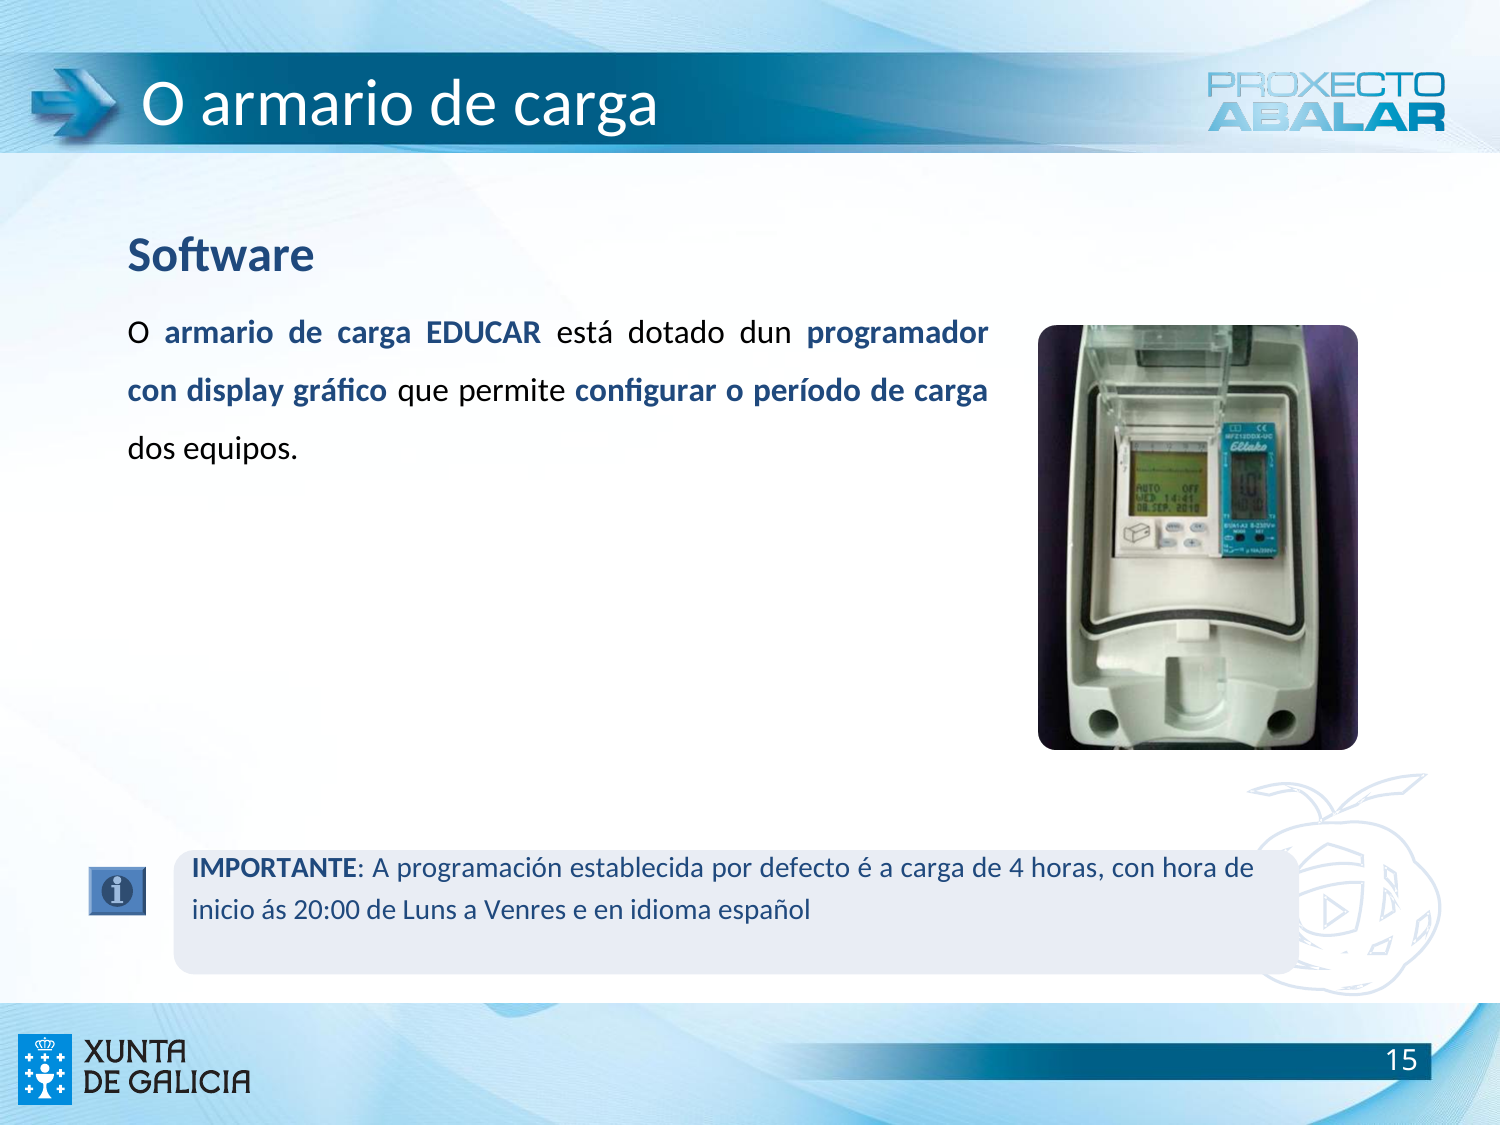

O armario de carga
Software
O armario de carga EDUCAR está dotado dun programador con display gráfico que permite configurar o período de carga dos equipos.
IMPORTANTE: A programación establecida por defecto é a carga de 4 horas, con hora de inicio ás 20:00 de Luns a Venres e en idioma español